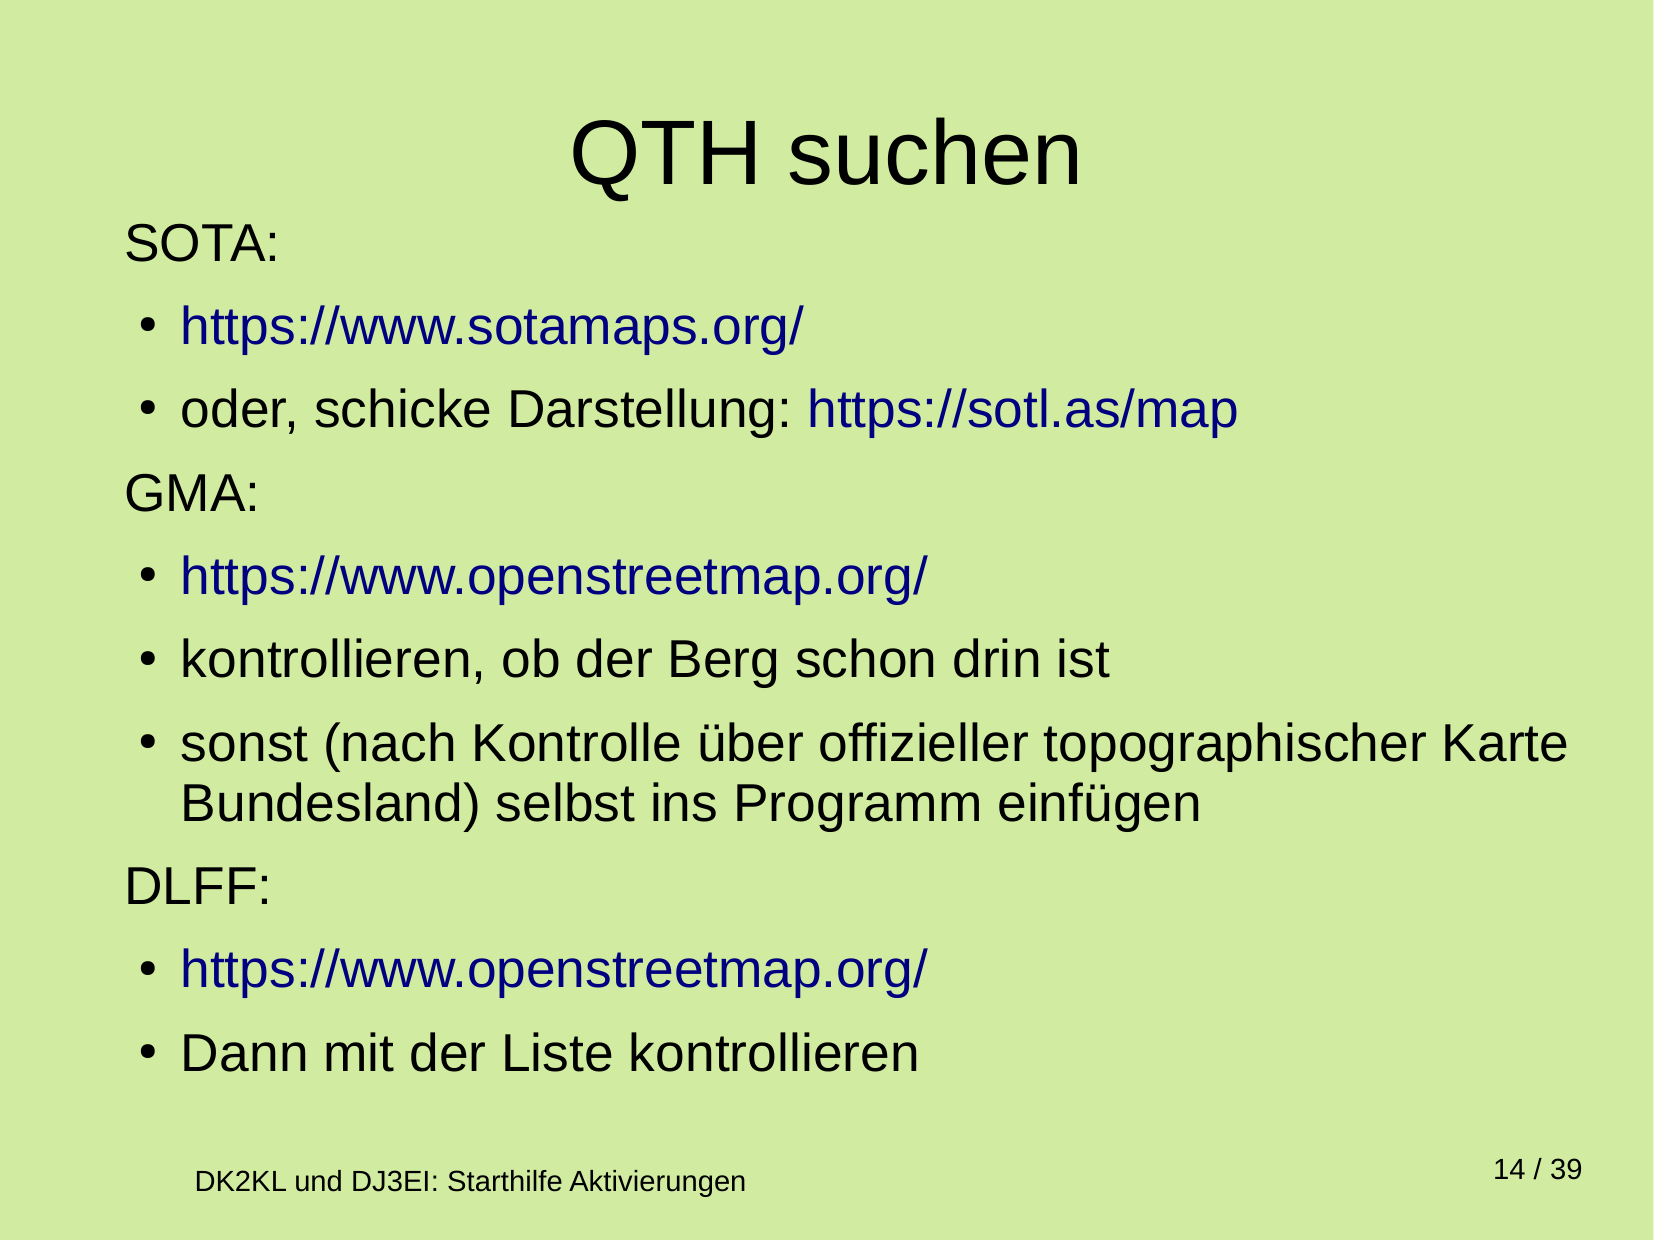

# QTH suchen
SOTA:
https://www.sotamaps.org/
oder, schicke Darstellung: https://sotl.as/map
GMA:
https://www.openstreetmap.org/
kontrollieren, ob der Berg schon drin ist
sonst (nach Kontrolle über offizieller topographischer Karte Bundesland) selbst ins Programm einfügen
DLFF:
https://www.openstreetmap.org/
Dann mit der Liste kontrollieren